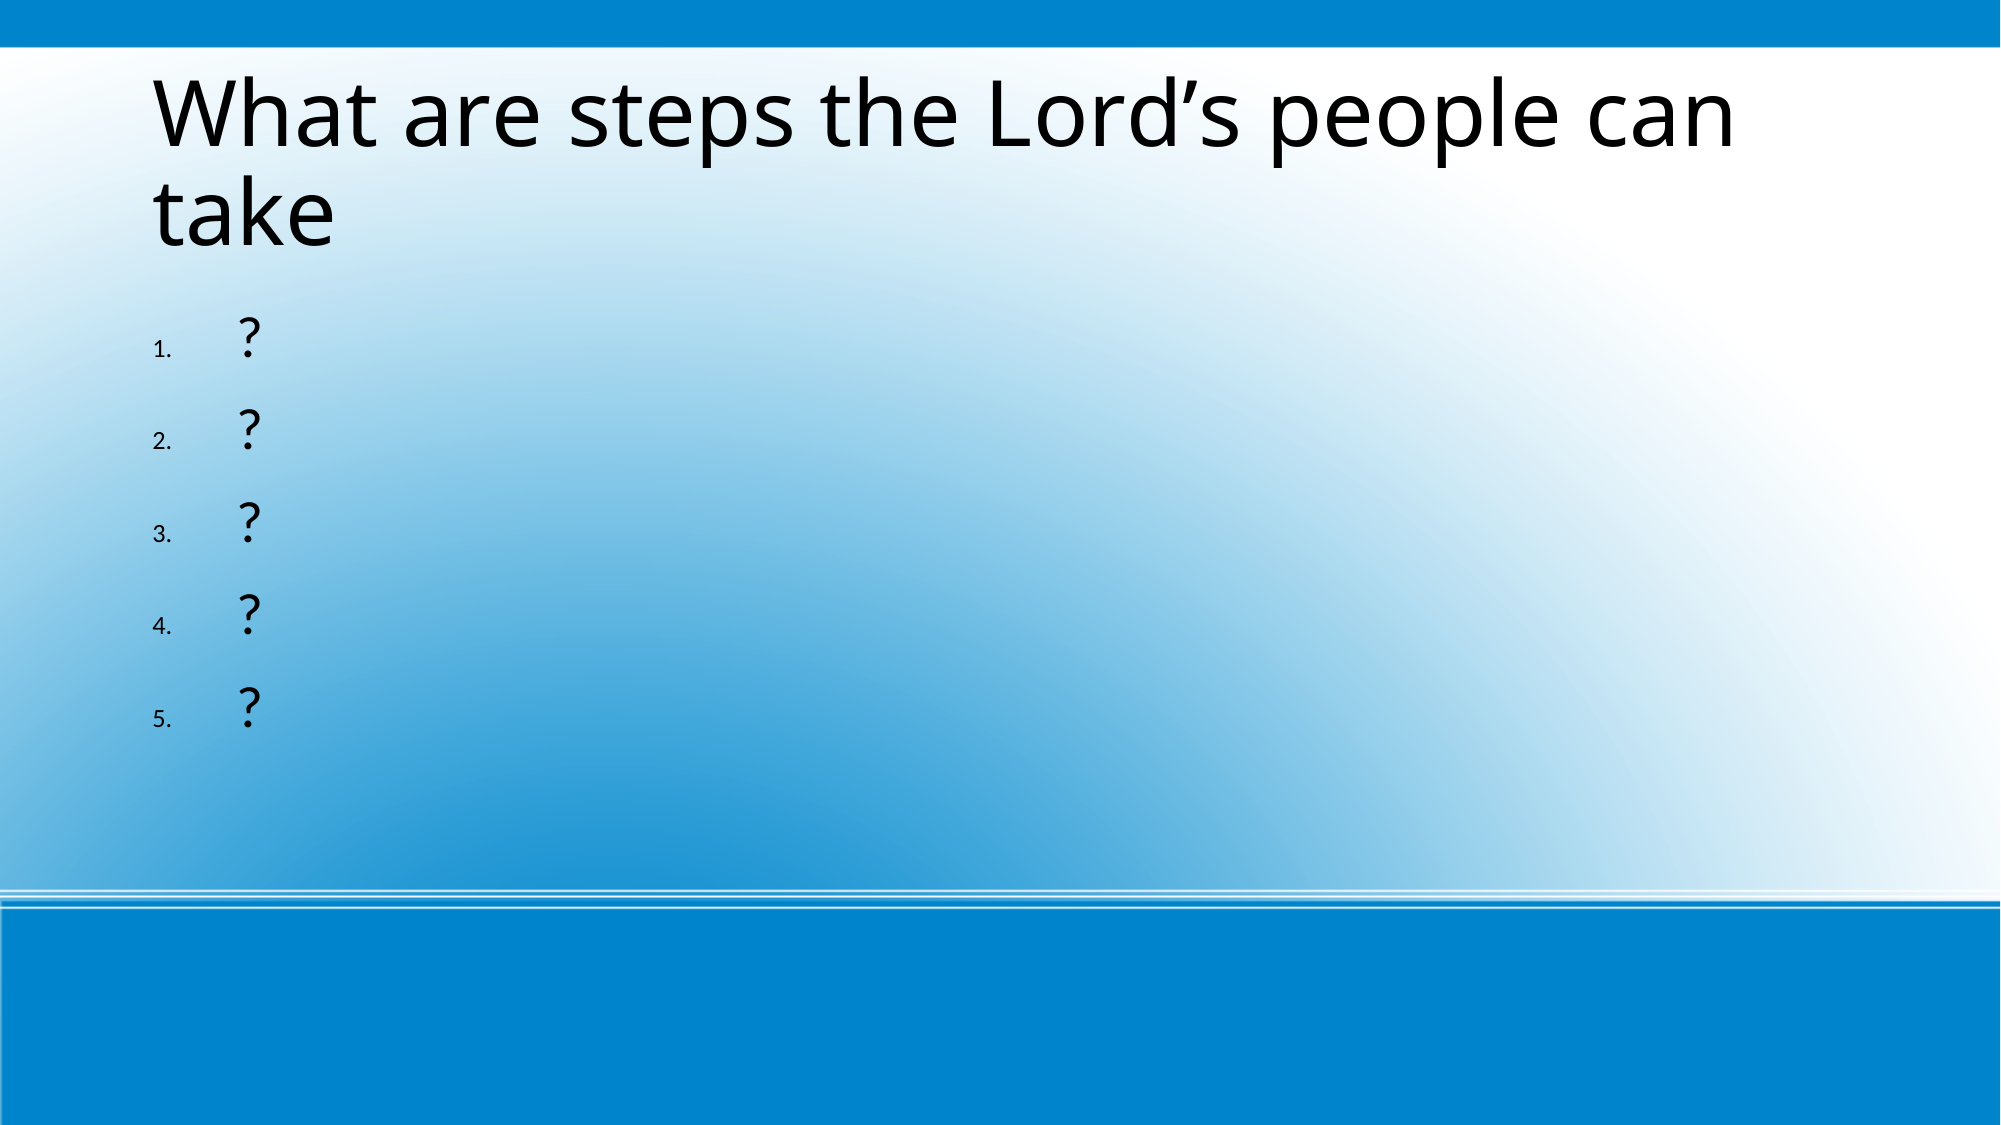

# What are steps the Lord’s people can take
?
?
?
?
?